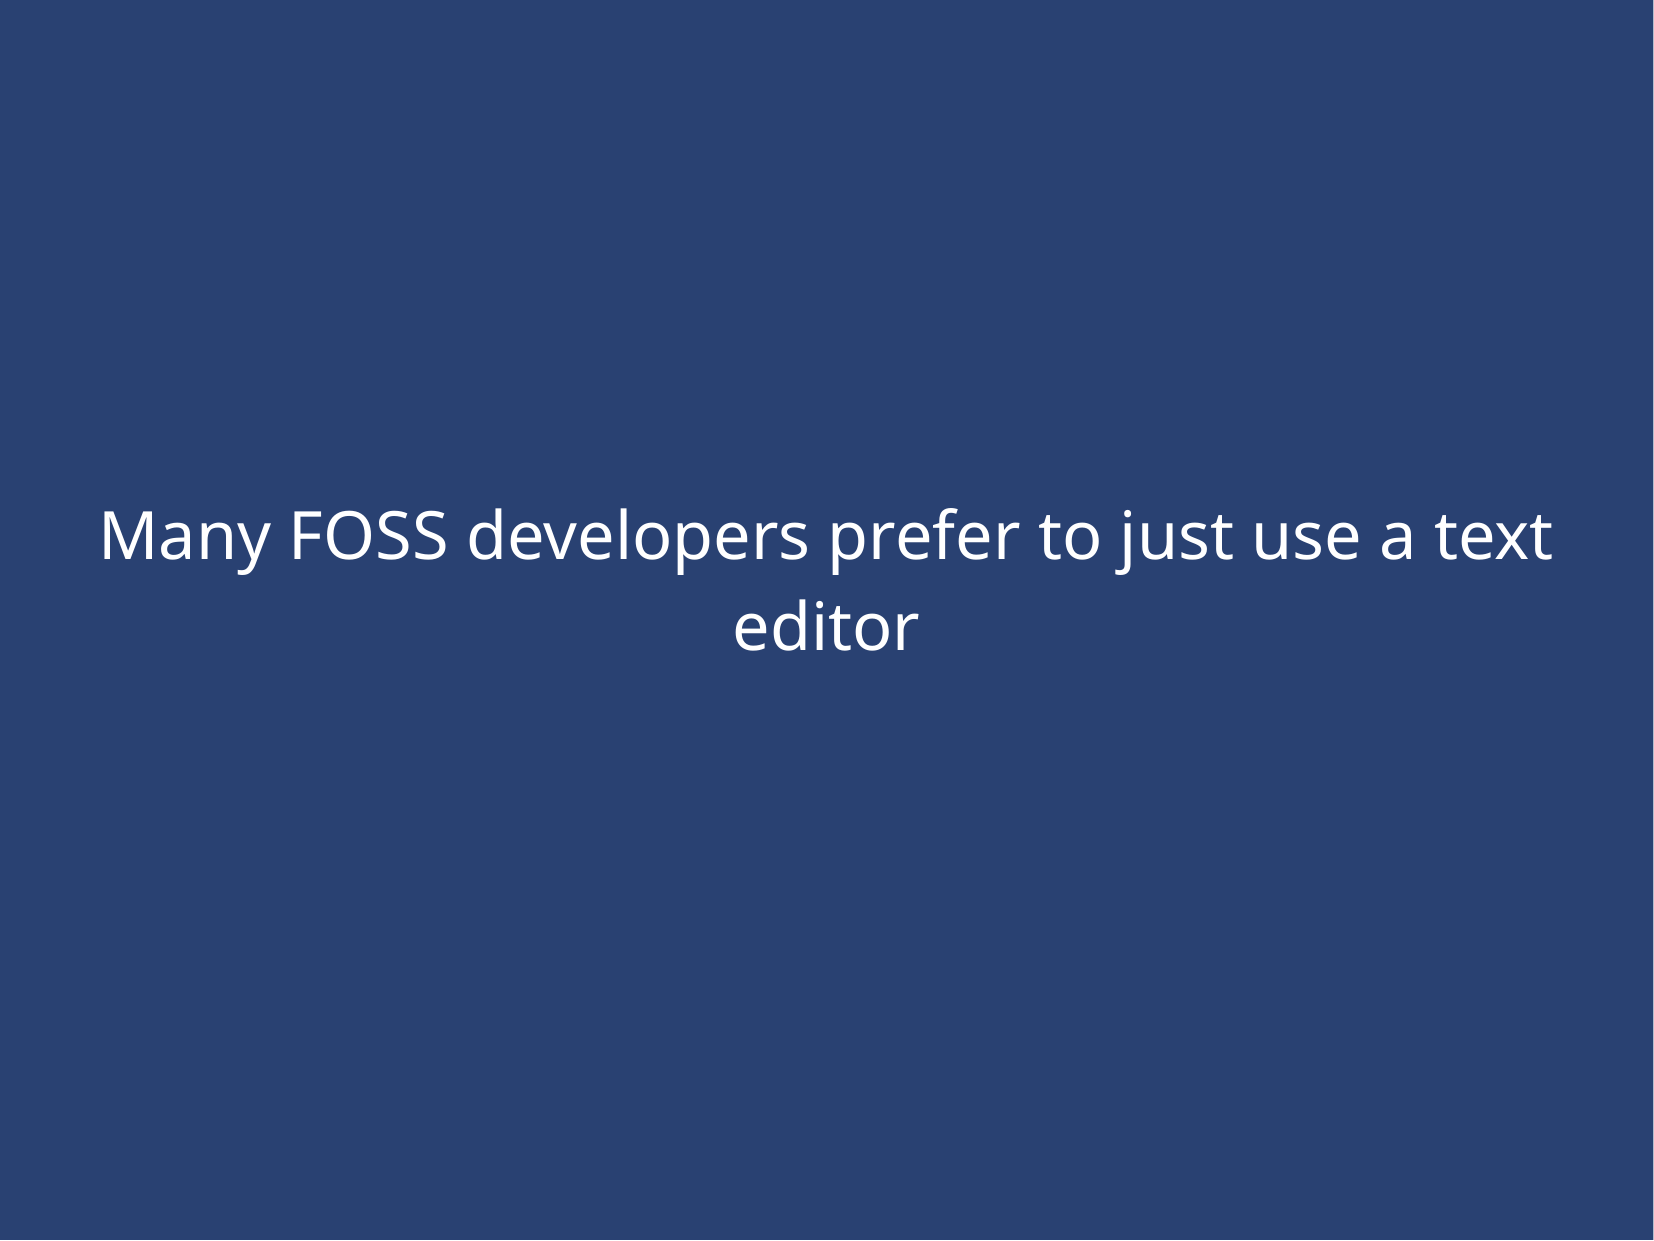

# Many FOSS developers prefer to just use a text editor